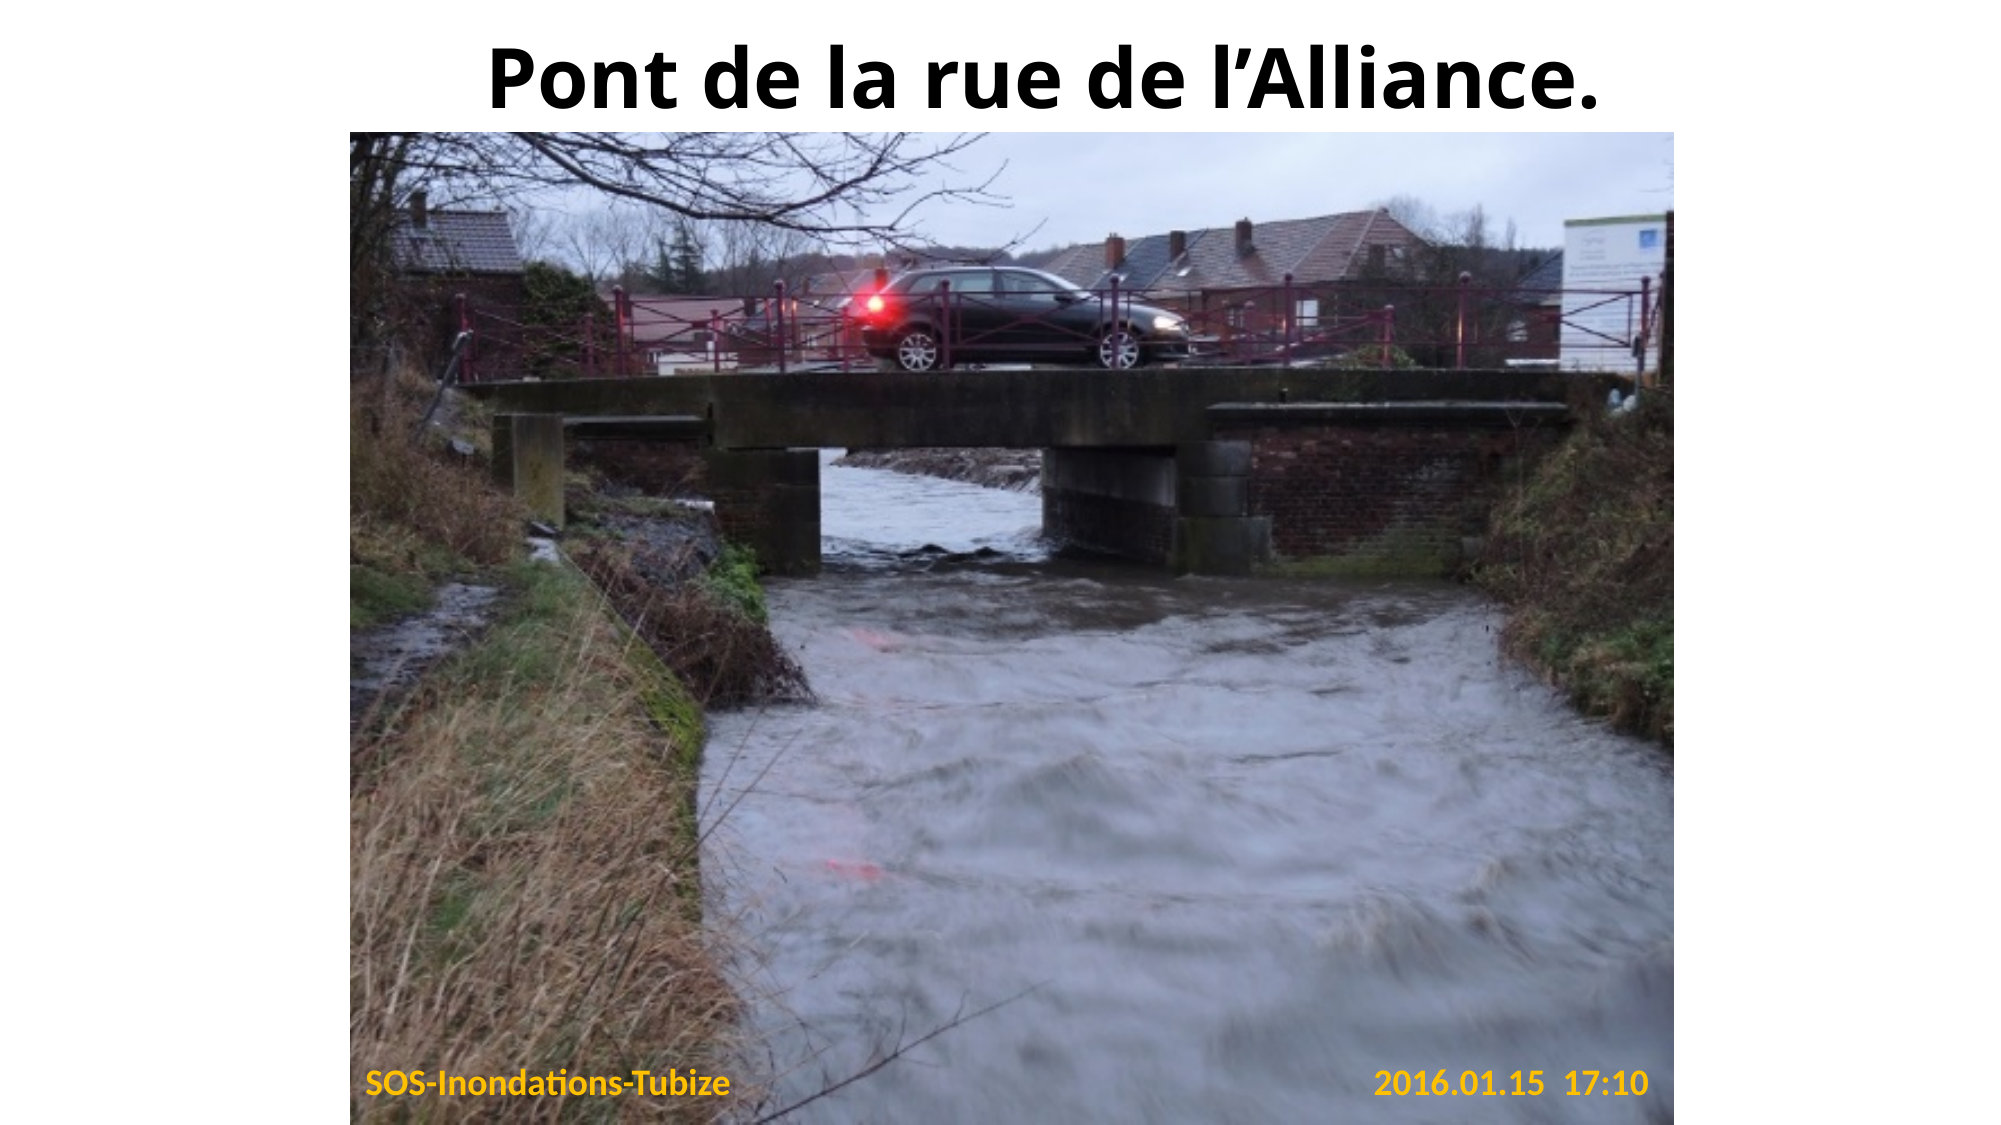

# Pont de la rue de l’Alliance.
SOS-Inondations-Tubize
2016.01.15 17:10